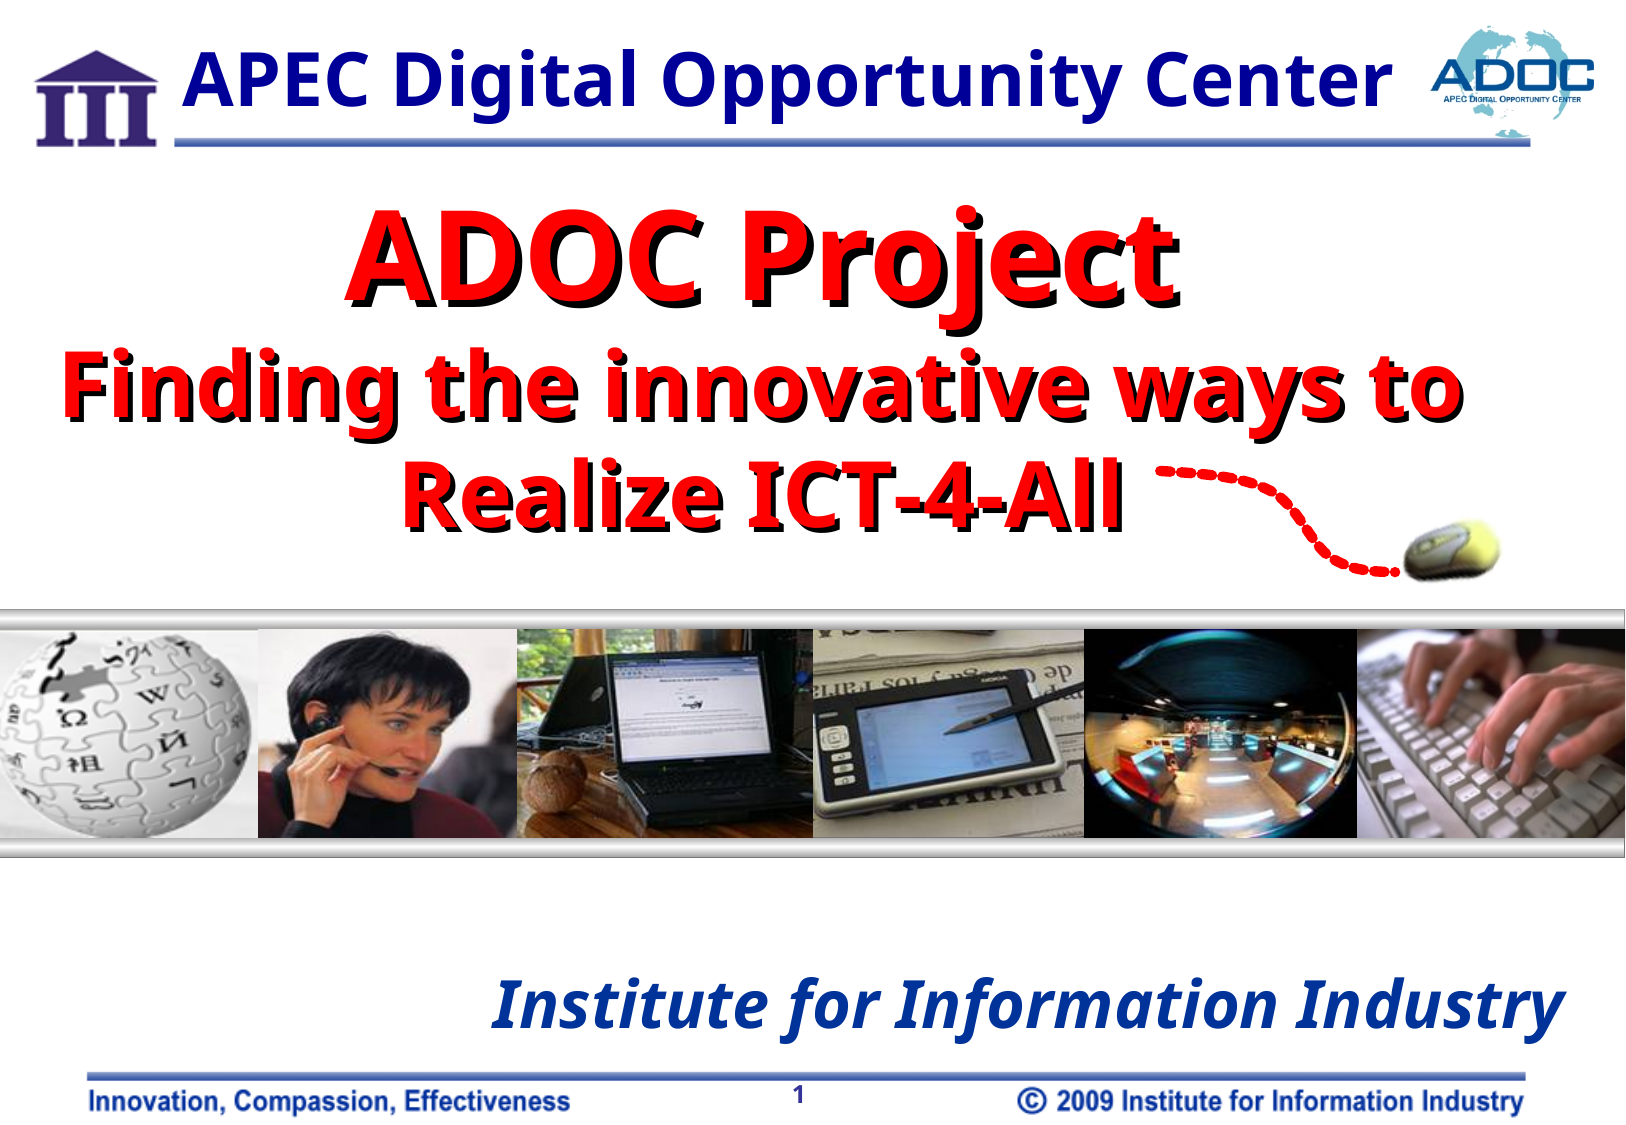

APEC Digital Opportunity Center
ADOC Project
Finding the innovative ways to
Realize ICT-4-All
# Institute for Information Industry